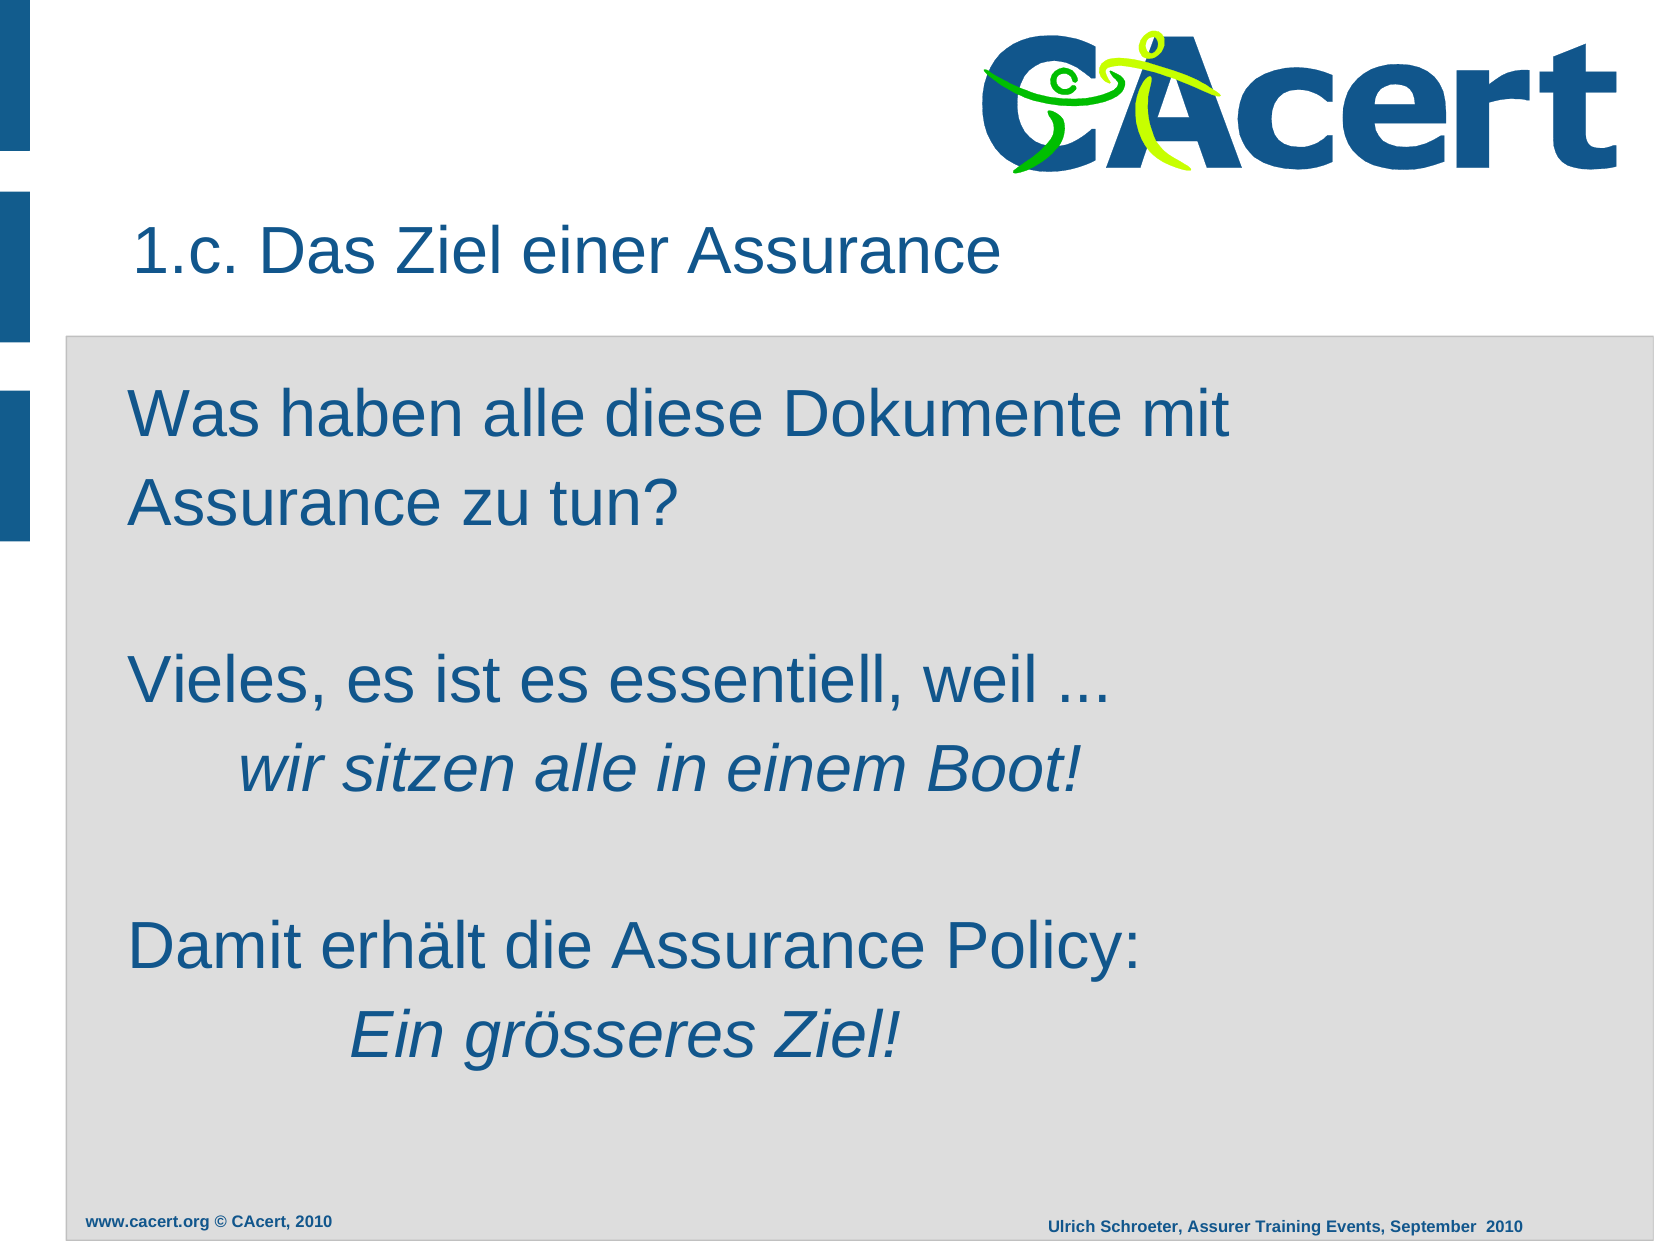

1.c. Das Ziel einer Assurance
Was haben alle diese Dokumente mit
Assurance zu tun?
Vieles, es ist es essentiell, weil ...
 wir sitzen alle in einem Boot!
Damit erhält die Assurance Policy:
 Ein grösseres Ziel!